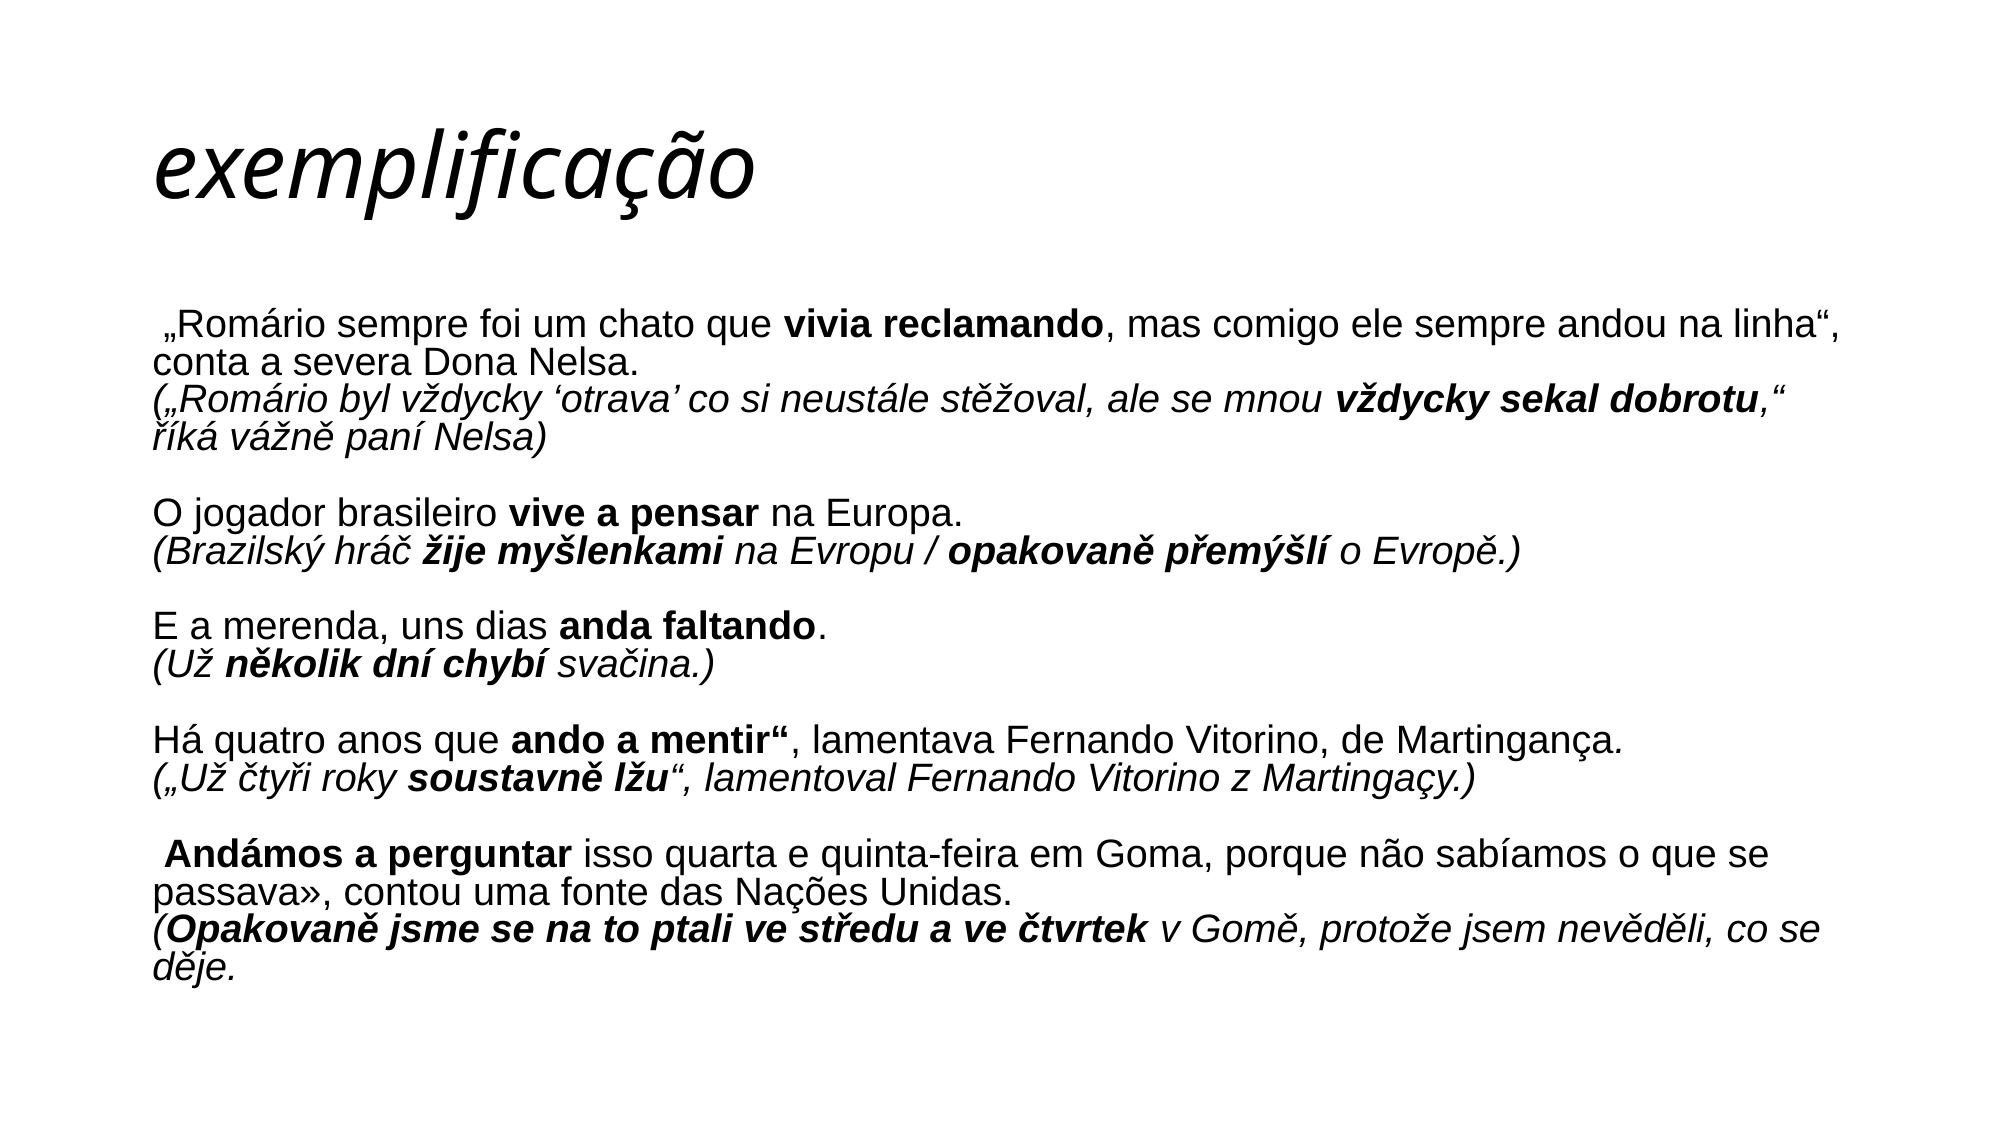

# exemplificação
 „Romário sempre foi um chato que vivia reclamando, mas comigo ele sempre andou na linha“, conta a severa Dona Nelsa.
(„Romário byl vždycky ‘otrava’ co si neustále stěžoval, ale se mnou vždycky sekal dobrotu,“ říká vážně paní Nelsa)
O jogador brasileiro vive a pensar na Europa.
(Brazilský hráč žije myšlenkami na Evropu / opakovaně přemýšlí o Evropě.)
E a merenda, uns dias anda faltando.
(Už několik dní chybí svačina.)
Há quatro anos que ando a mentir“, lamentava Fernando Vitorino, de Martingança.
(„Už čtyři roky soustavně lžu“, lamentoval Fernando Vitorino z Martingaçy.)
 Andámos a perguntar isso quarta e quinta-feira em Goma, porque não sabíamos o que se passava», contou uma fonte das Nações Unidas.
(Opakovaně jsme se na to ptali ve středu a ve čtvrtek v Gomě, protože jsem nevěděli, co se děje.